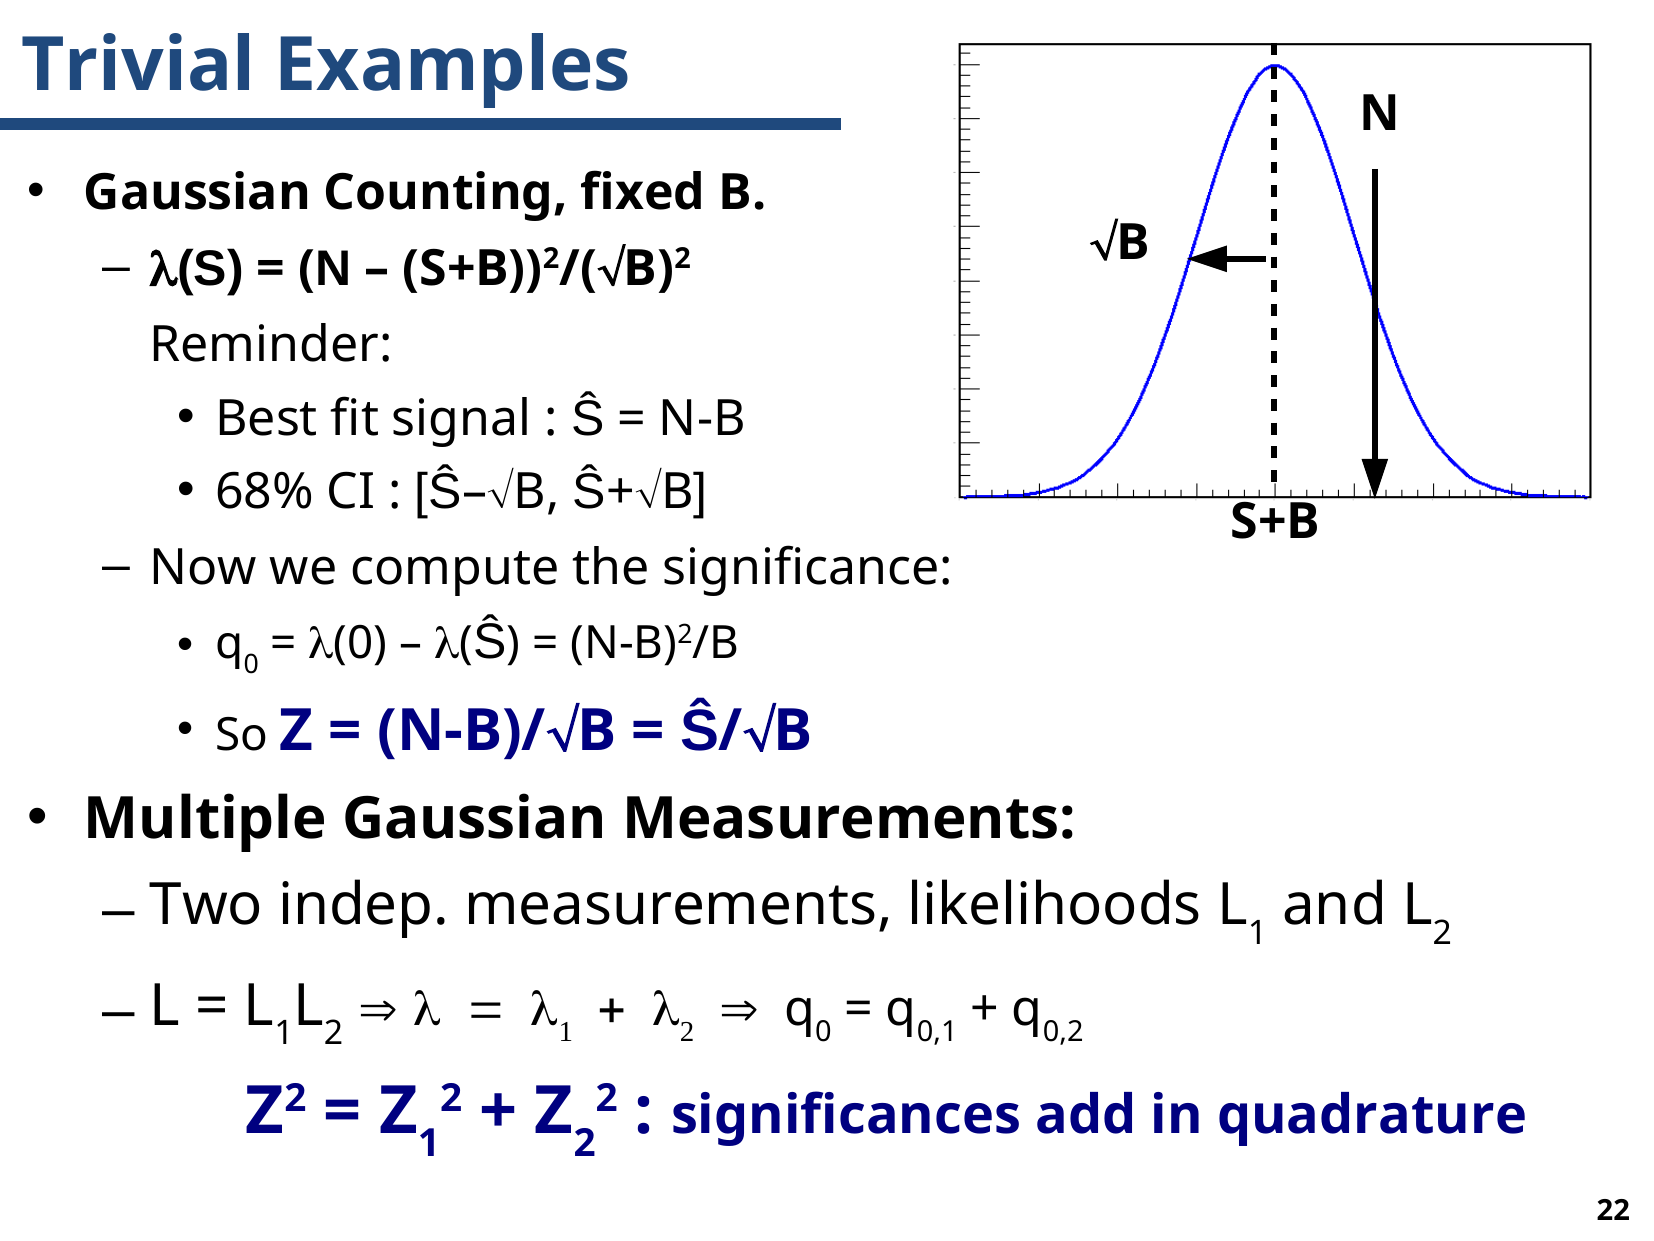

# Trivial Examples
N
Gaussian Counting, fixed B.
l(S) = (N – (S+B))2/(ÖB)2
Reminder:
Best fit signal : Ŝ = N-B
68% CI : [Ŝ–ÖB, Ŝ+ÖB]
Now we compute the significance:
q0 = l(0) – l(Ŝ) = (N-B)2/B
So Z = (N-B)/ÖB = Ŝ/ÖB
Multiple Gaussian Measurements:
Two indep. measurements, likelihoods L1 and L2
L = L1L2 Þ l = l1 + l2 Þ q0 = q0,1 + q0,2
Z2 = Z12 + Z22 : significances add in quadrature
ÖB
S+B
22